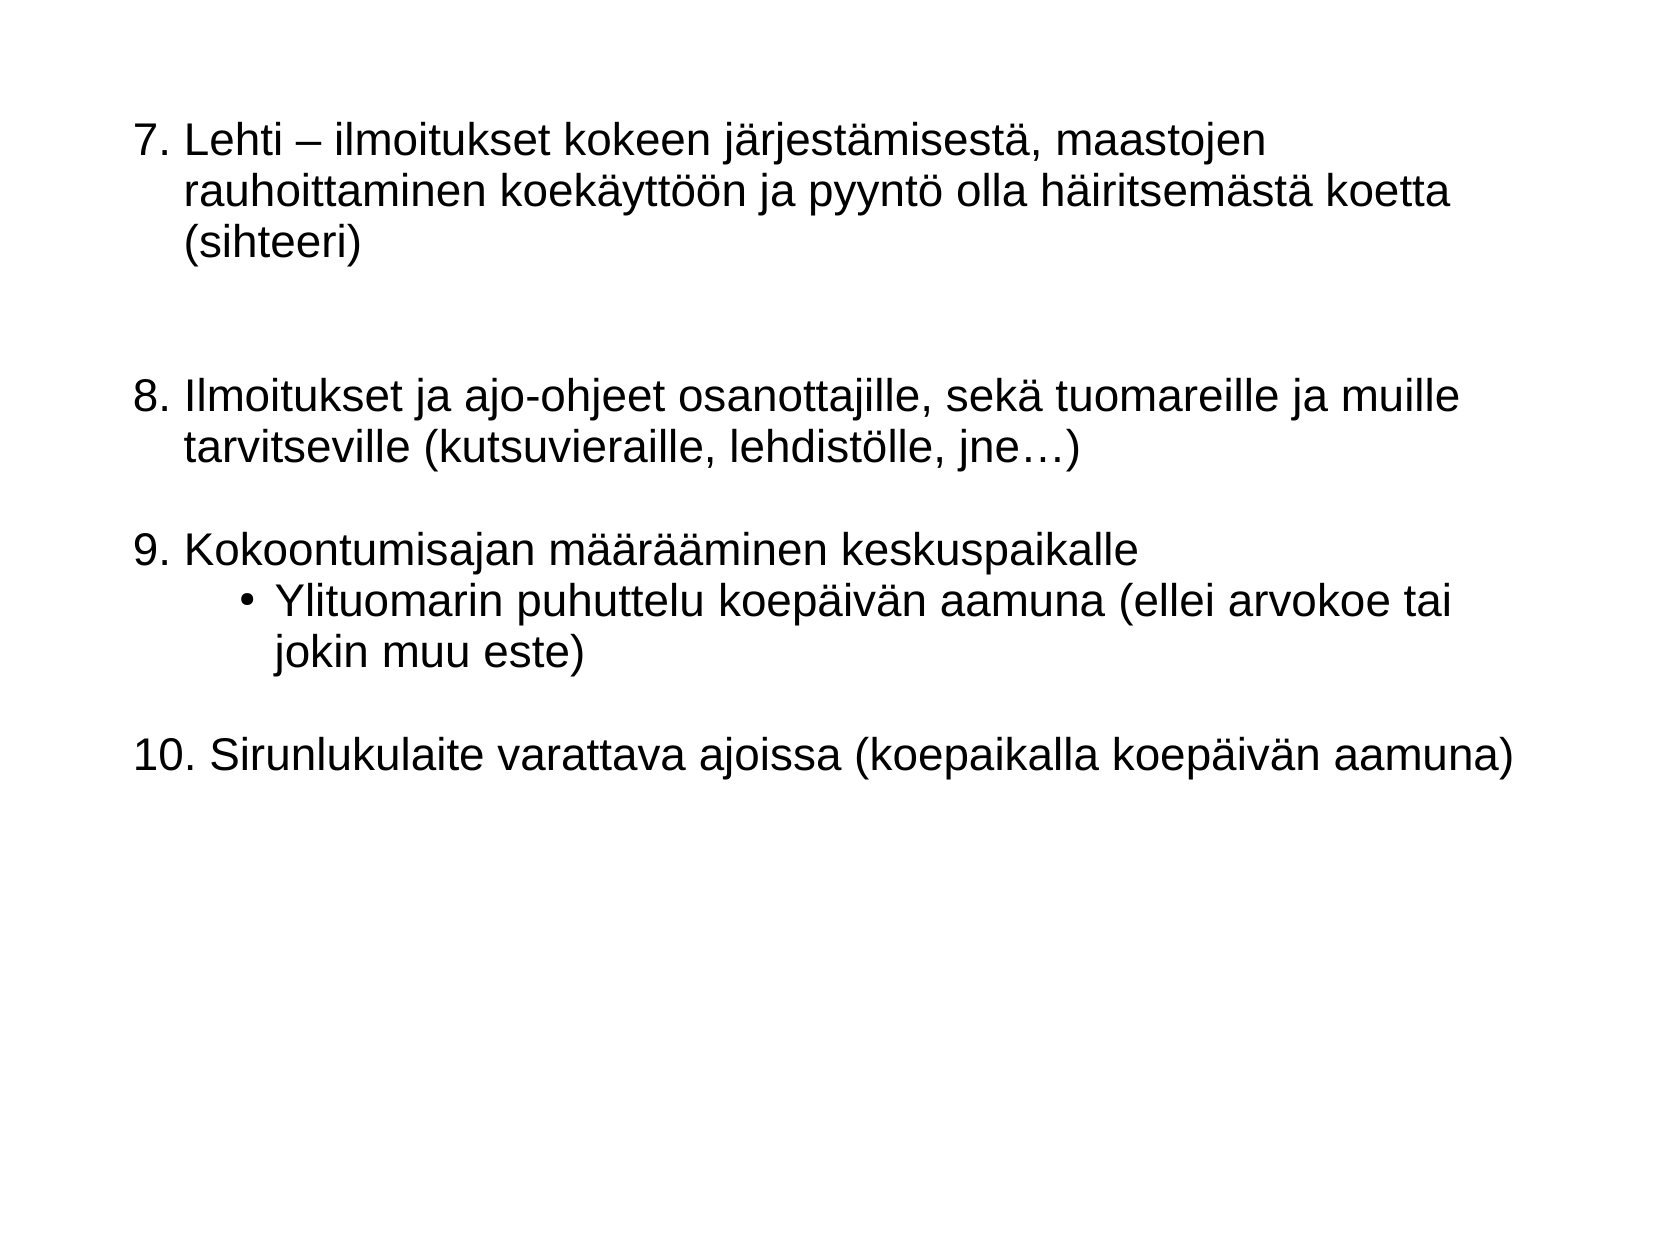

7. Lehti – ilmoitukset kokeen järjestämisestä, maastojen 				 rauhoittaminen koekäyttöön ja pyyntö olla häiritsemästä koetta 	 (sihteeri)
8. Ilmoitukset ja ajo-ohjeet osanottajille, sekä tuomareille ja muille tarvitseville (kutsuvieraille, lehdistölle, jne…)
9. Kokoontumisajan määrääminen keskuspaikalle
Ylituomarin puhuttelu koepäivän aamuna (ellei arvokoe tai jokin muu este)
10. Sirunlukulaite varattava ajoissa (koepaikalla koepäivän aamuna)